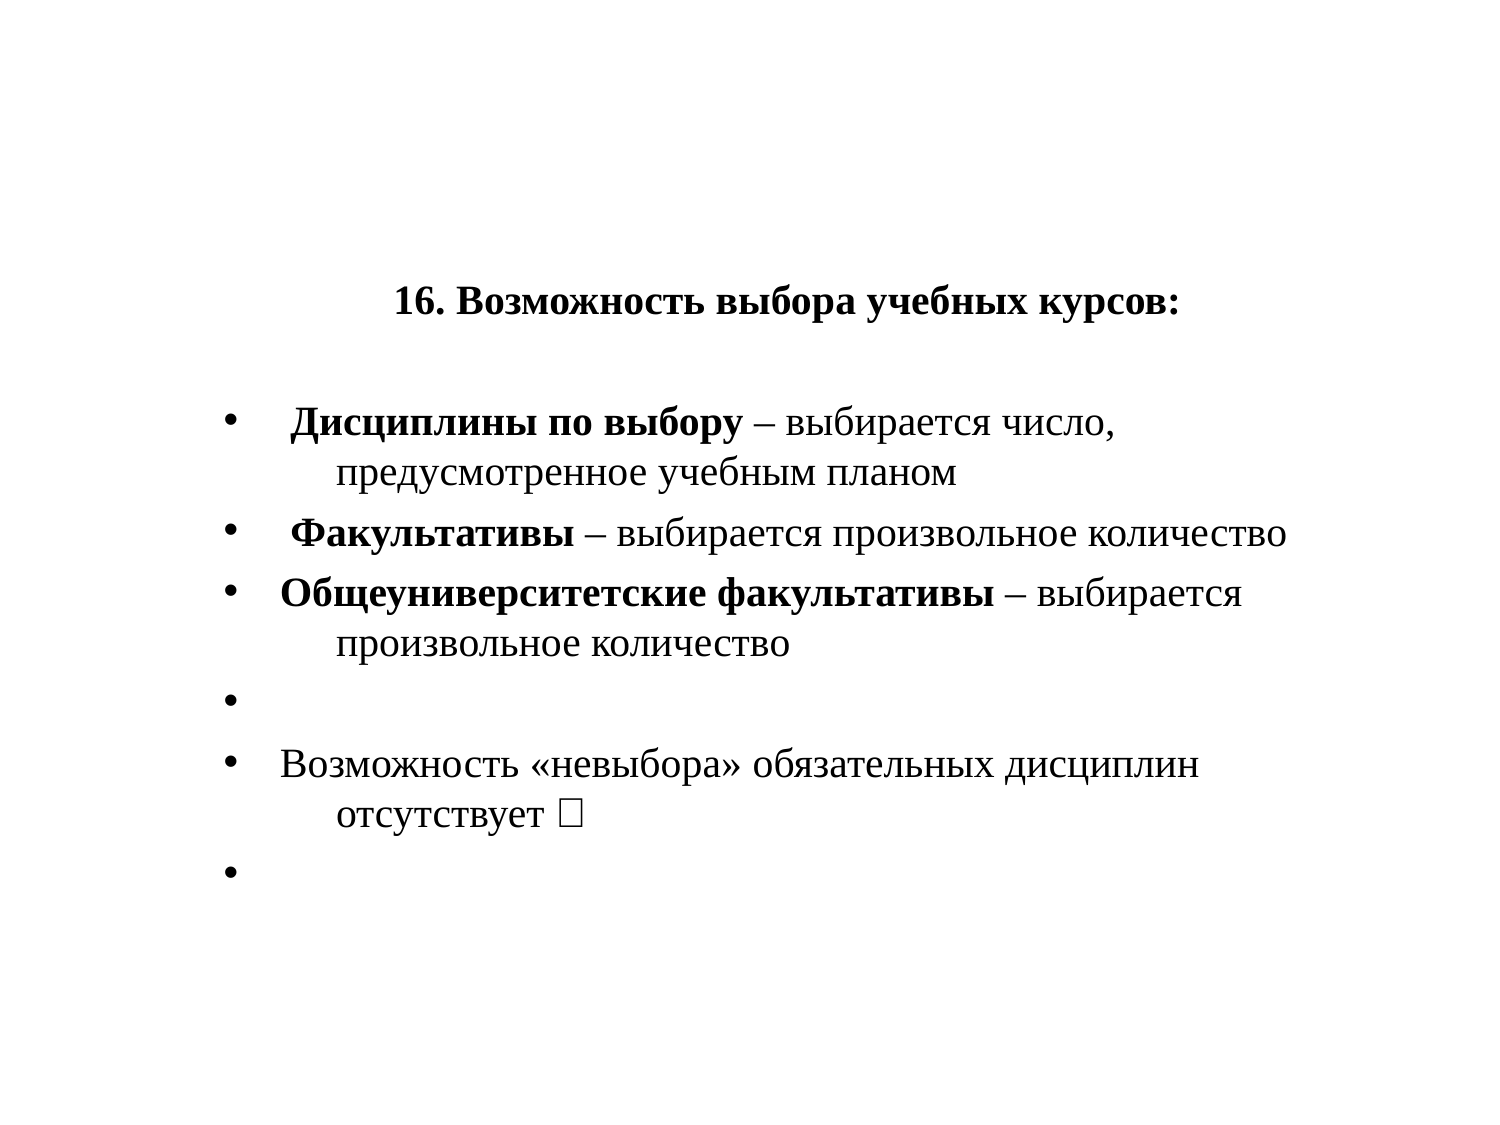

# Особенности обучения
16. Возможность выбора учебных курсов:
 Дисциплины по выбору – выбирается число, предусмотренное учебным планом
 Факультативы – выбирается произвольное количество
Общеуниверситетские факультативы – выбирается произвольное количество
Возможность «невыбора» обязательных дисциплин отсутствует 